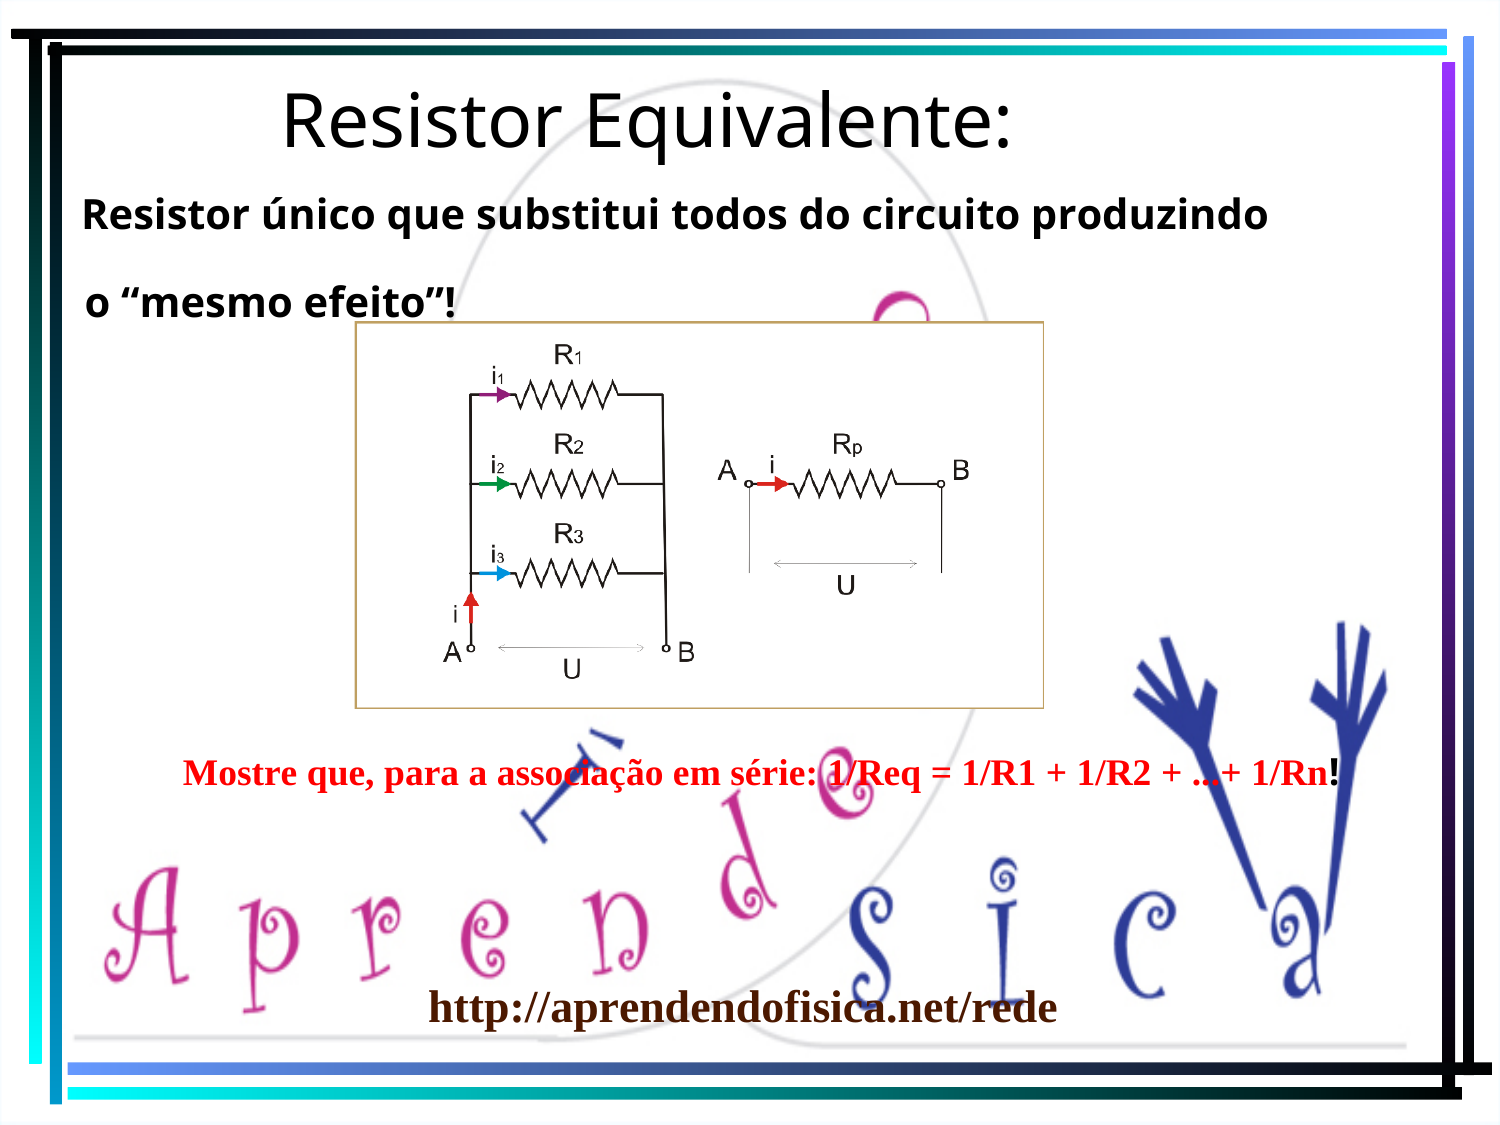

# Resistor Equivalente:
 Resistor único que substitui todos do circuito produzindo
 o “mesmo efeito”!
 Mostre que, para a associação em série: 1/Req = 1/R1 + 1/R2 + ...+ 1/Rn!
http://aprendendofisica.net/rede